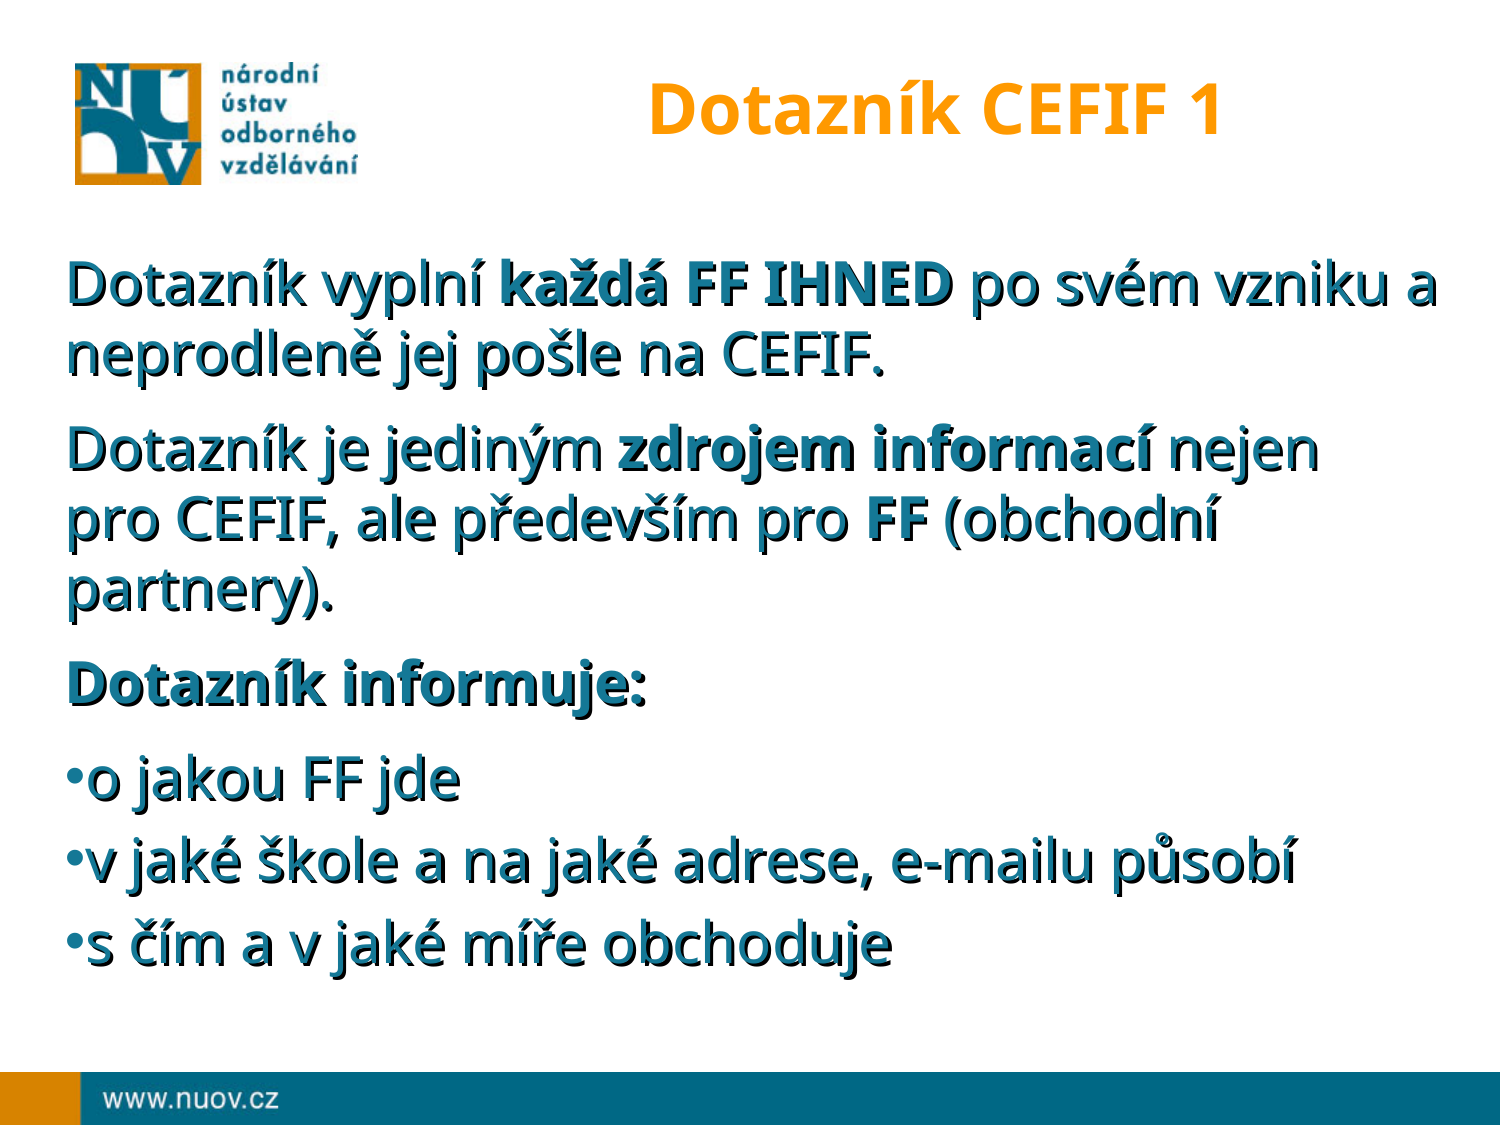

# Dotazník CEFIF 1
Dotazník vyplní každá FF IHNED po svém vzniku a neprodleně jej pošle na CEFIF.
Dotazník je jediným zdrojem informací nejen
pro CEFIF, ale především pro FF (obchodní partnery).
Dotazník informuje:
o jakou FF jde
v jaké škole a na jaké adrese, e-mailu působí
s čím a v jaké míře obchoduje